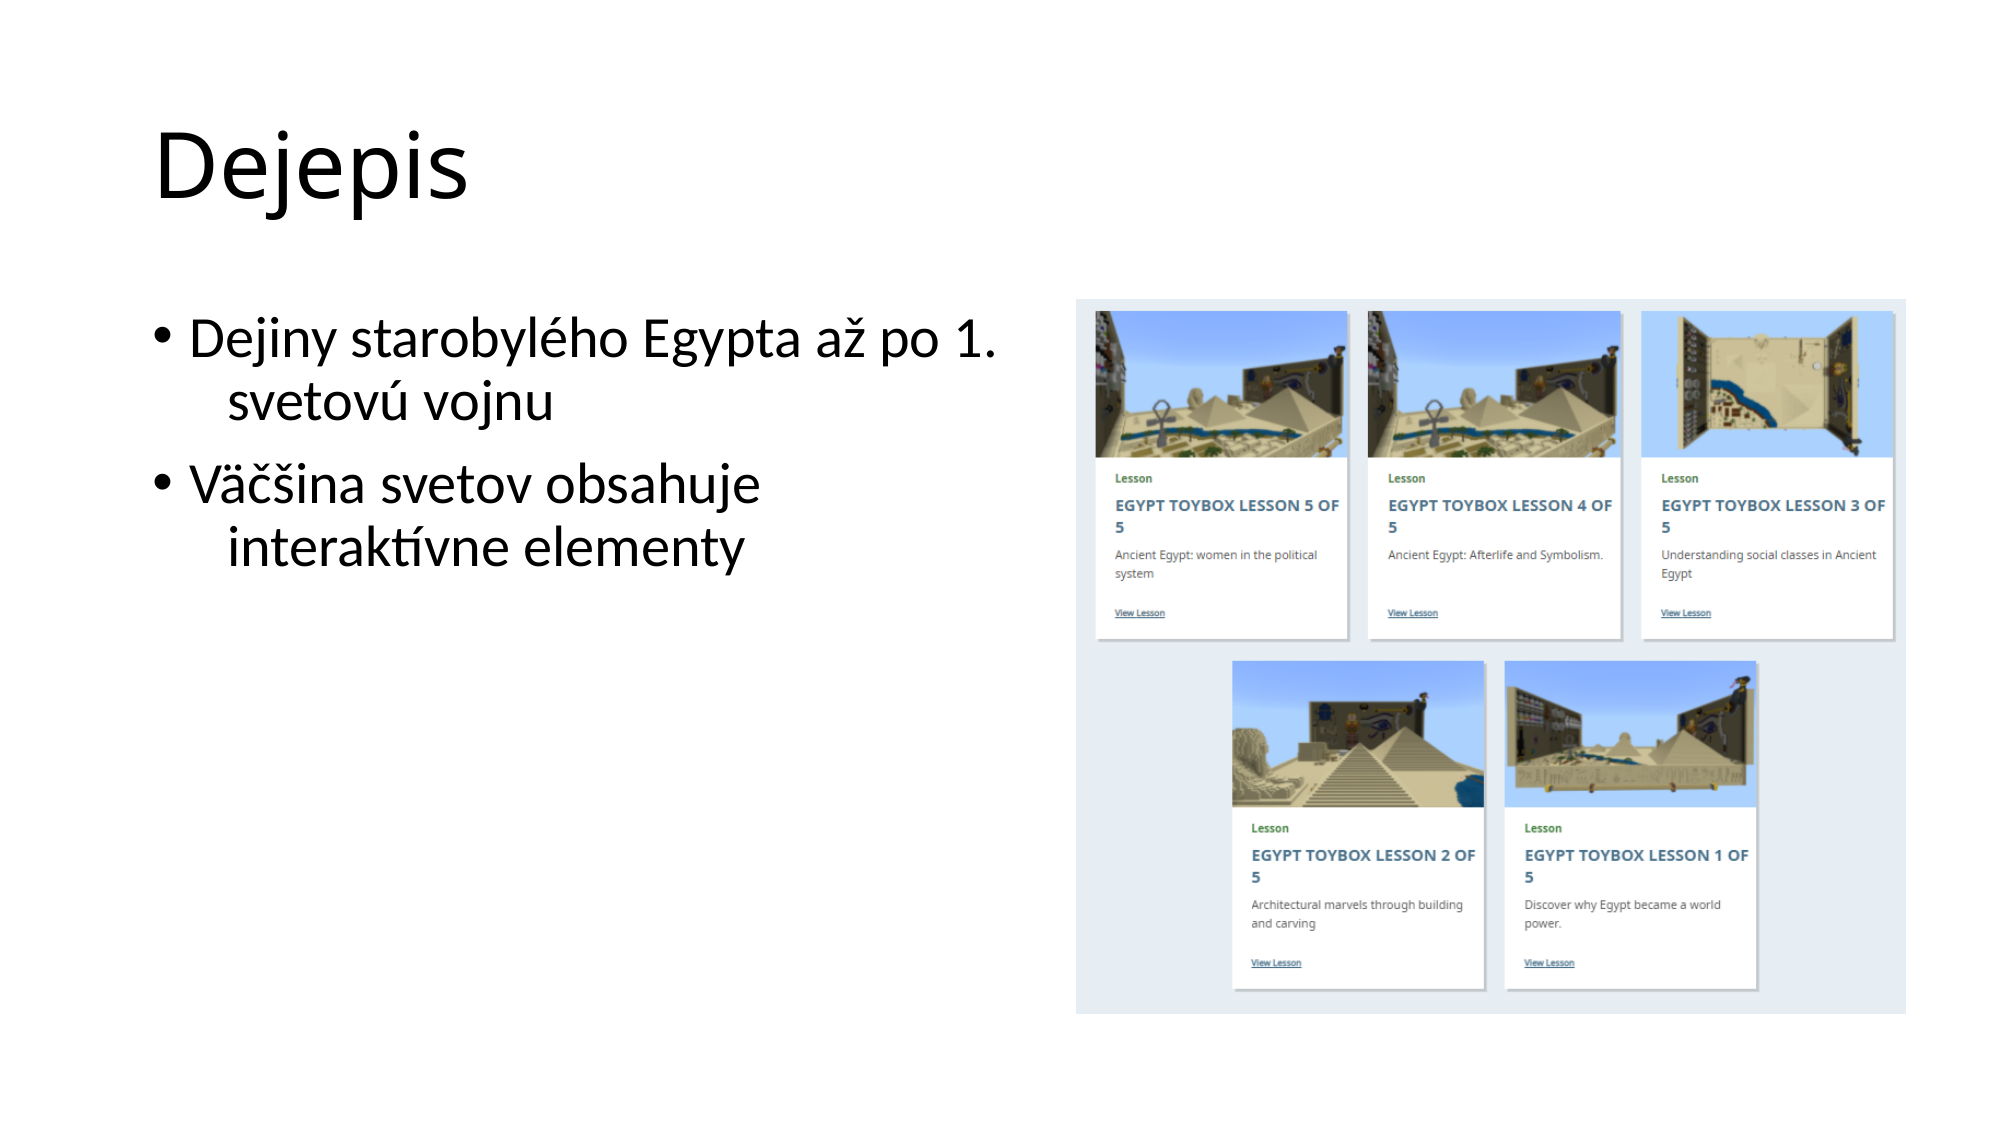

# Dejepis
Dejiny starobylého Egypta až po 1. svetovú vojnu
Väčšina svetov obsahuje interaktívne elementy